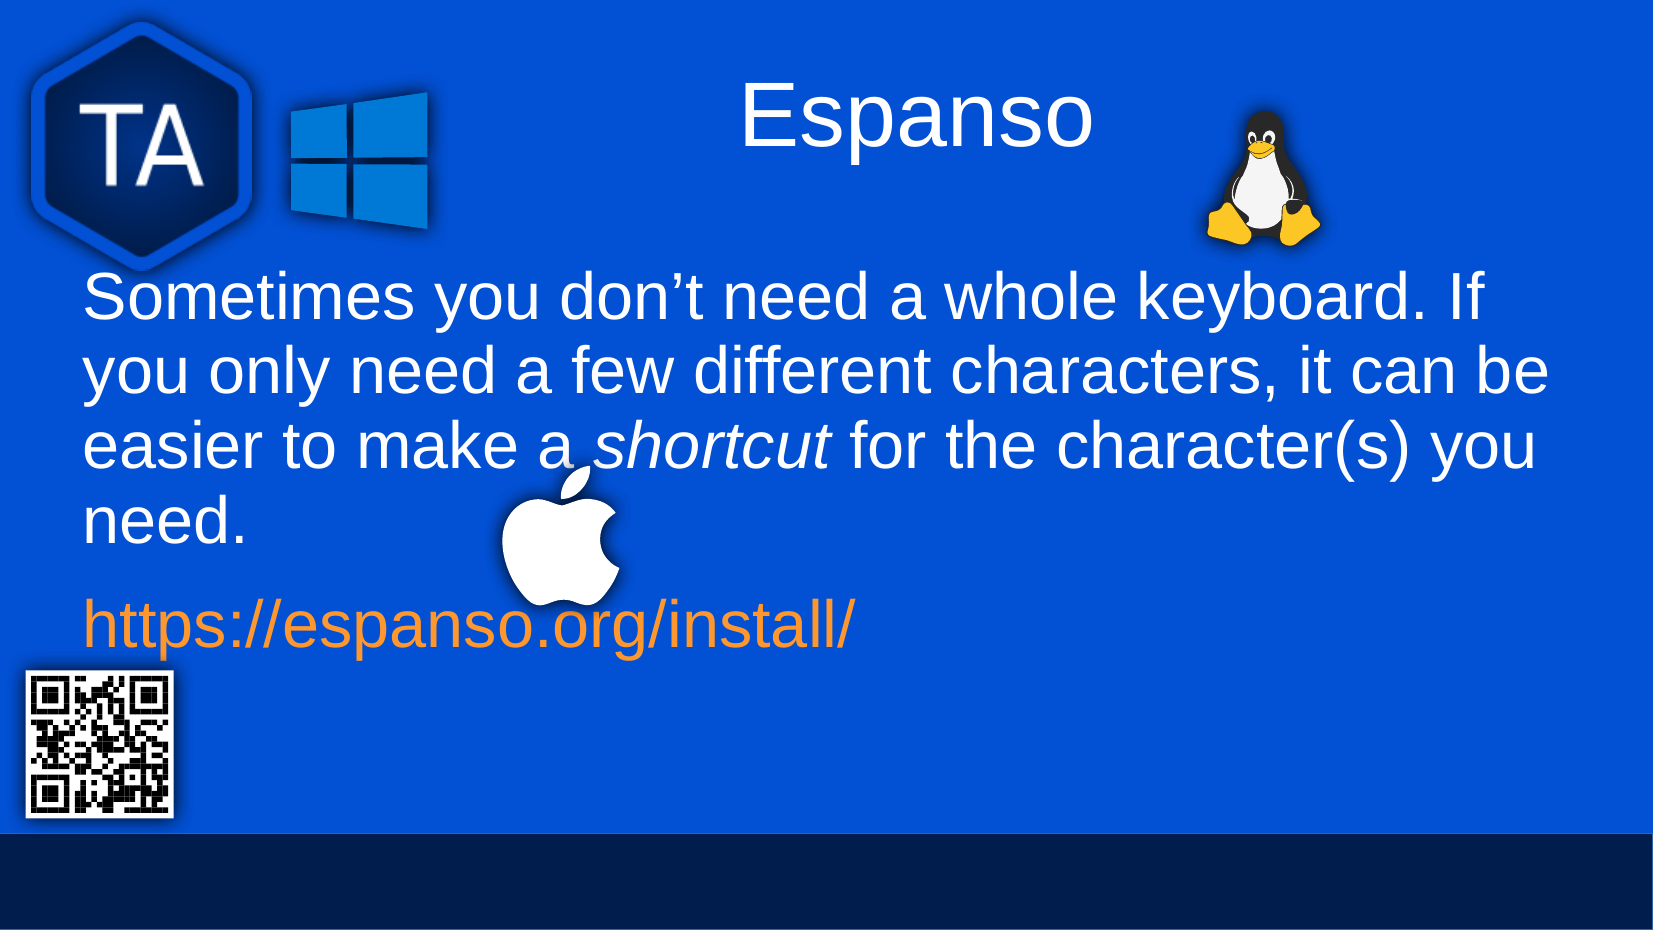

# Espanso
Sometimes you don’t need a whole keyboard. If you only need a few different characters, it can be easier to make a shortcut for the character(s) you need.
https://espanso.org/install/